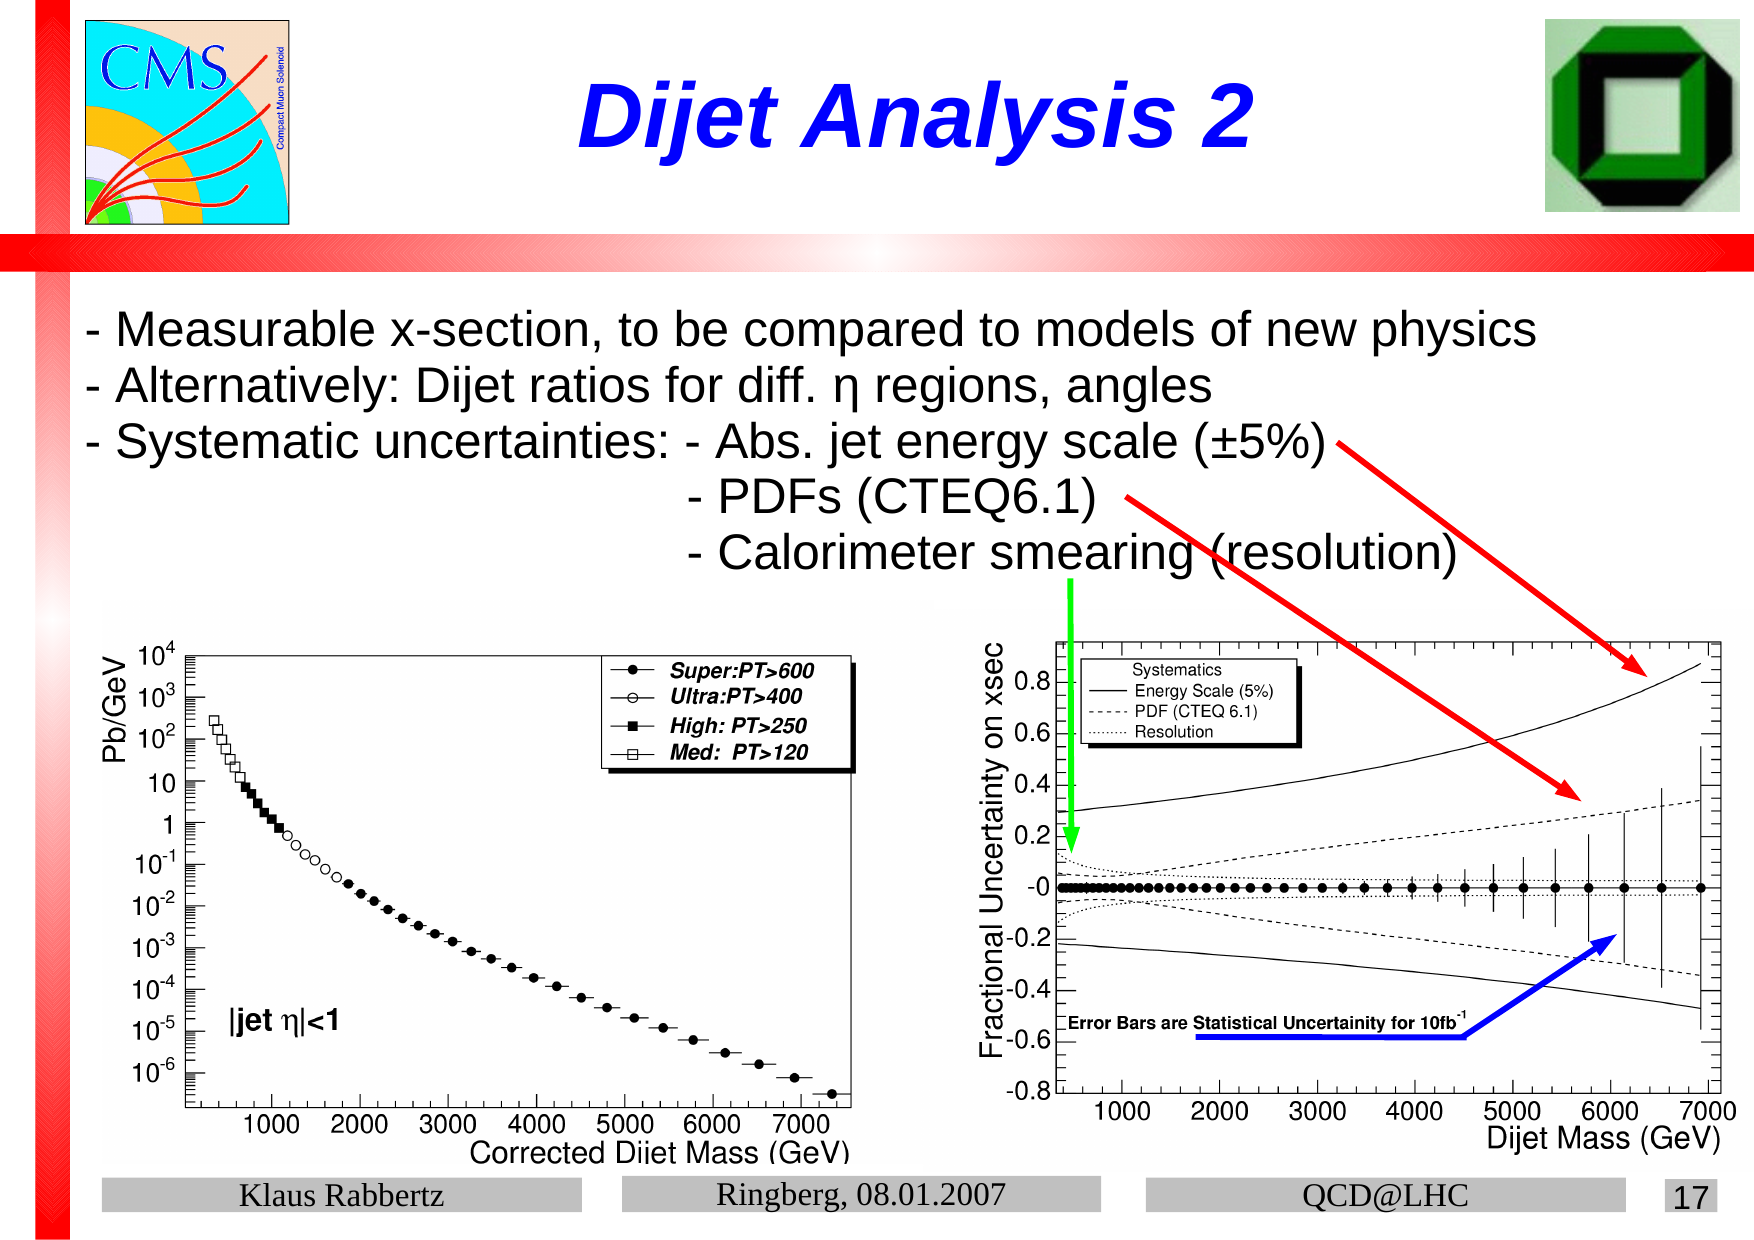

# Dijet Analysis 2
- Measurable x-section, to be compared to models of new physics
- Alternatively: Dijet ratios for diff. η regions, angles
- Systematic uncertainties: - Abs. jet energy scale (±5%)
 - PDFs (CTEQ6.1)
 - Calorimeter smearing (resolution)